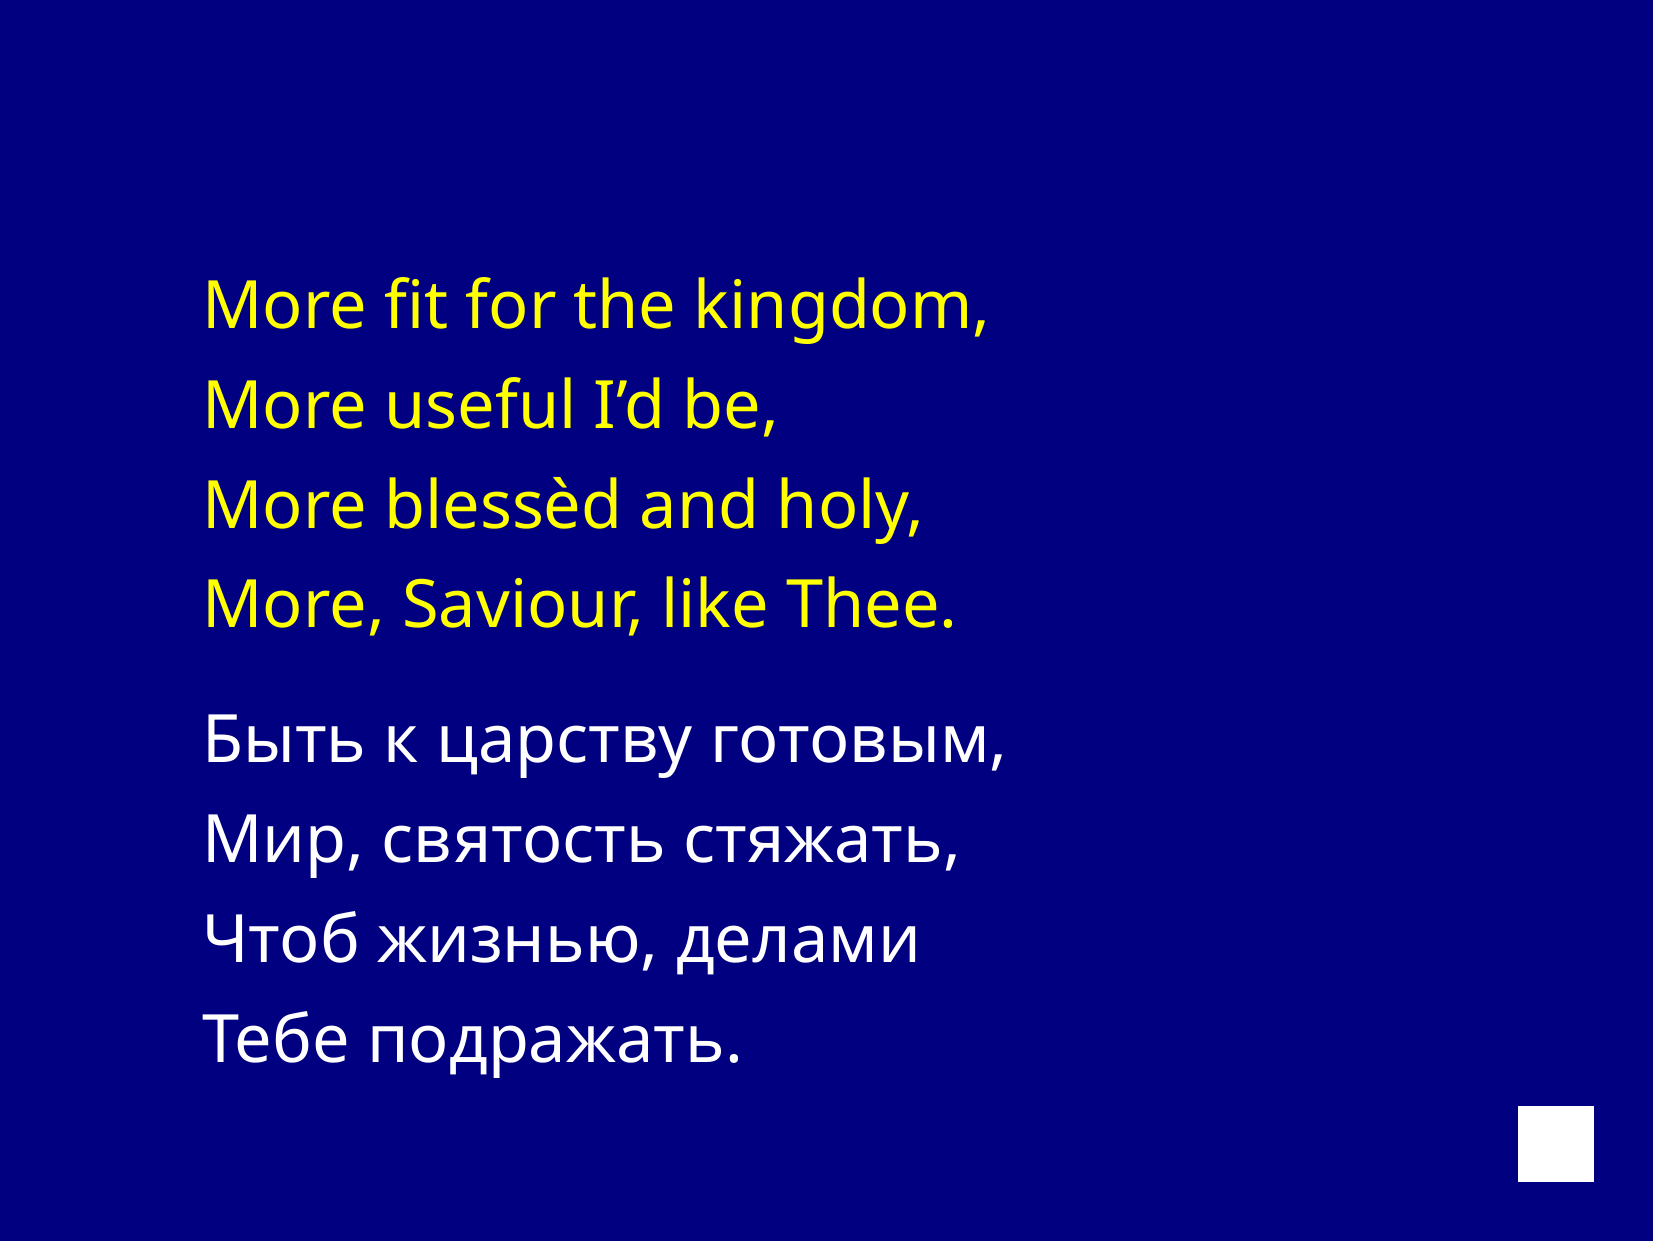

More fit for the kingdom,
	More useful I’d be,
	More blessèd and holy,
	More, Saviour, like Thee.
	Быть к царству готовым,
	Мир, святость стяжать,
	Чтоб жизнью, делами
	Тебе подражать.